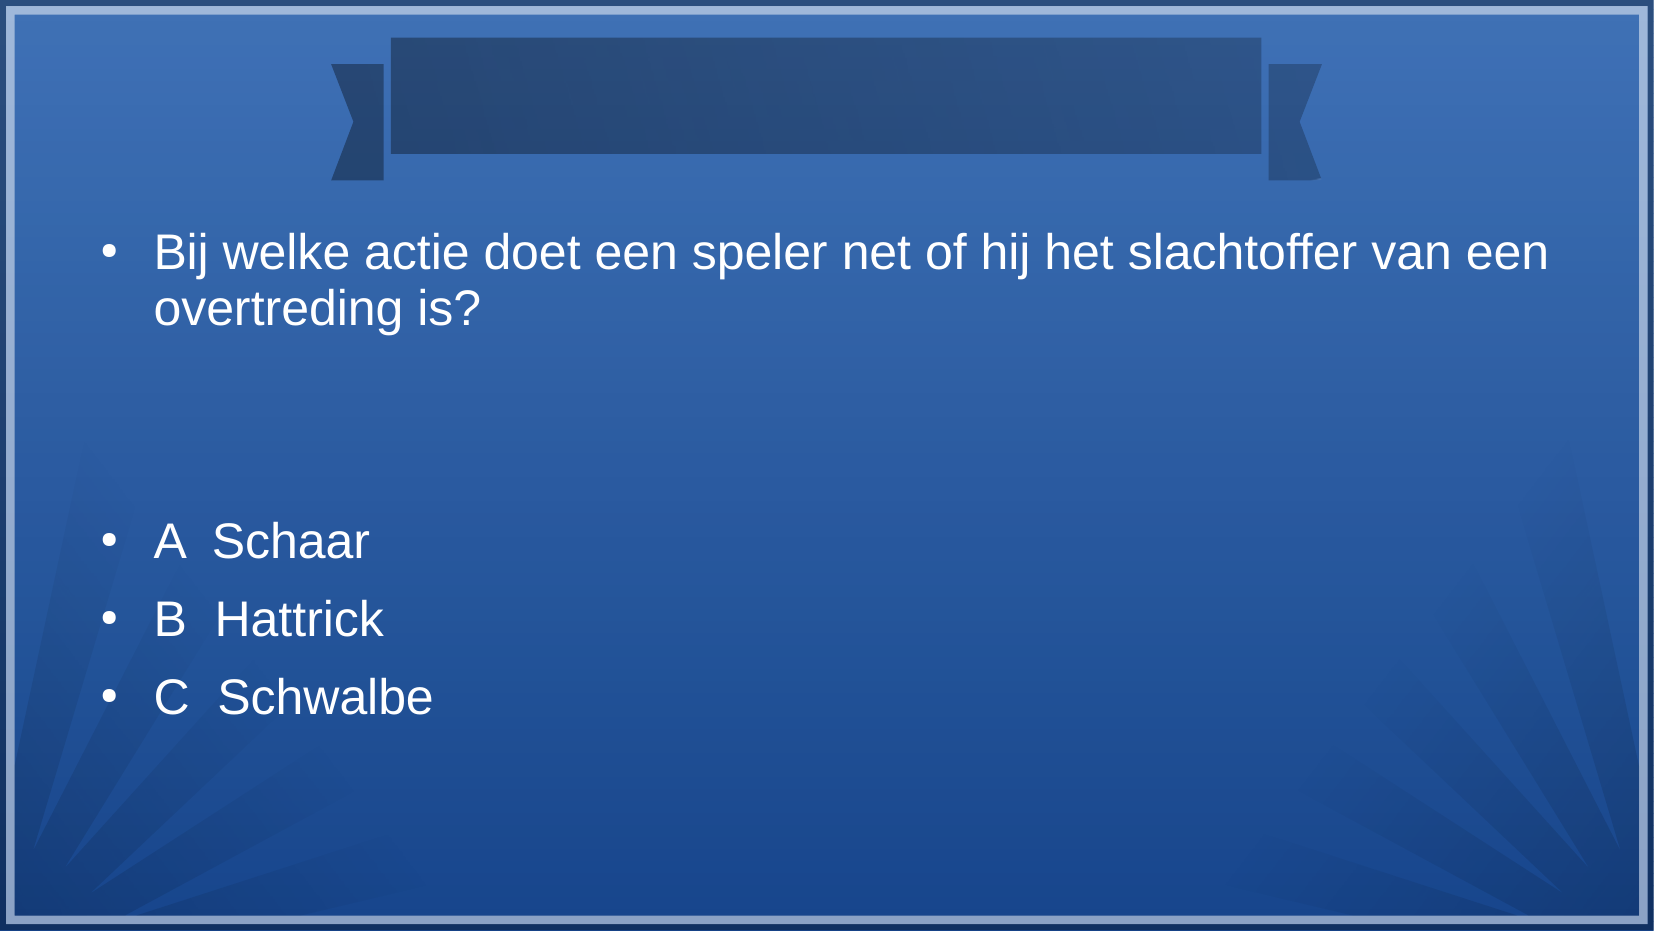

#
Bij welke actie doet een speler net of hij het slachtoffer van een overtreding is?
A Schaar
B Hattrick
C Schwalbe